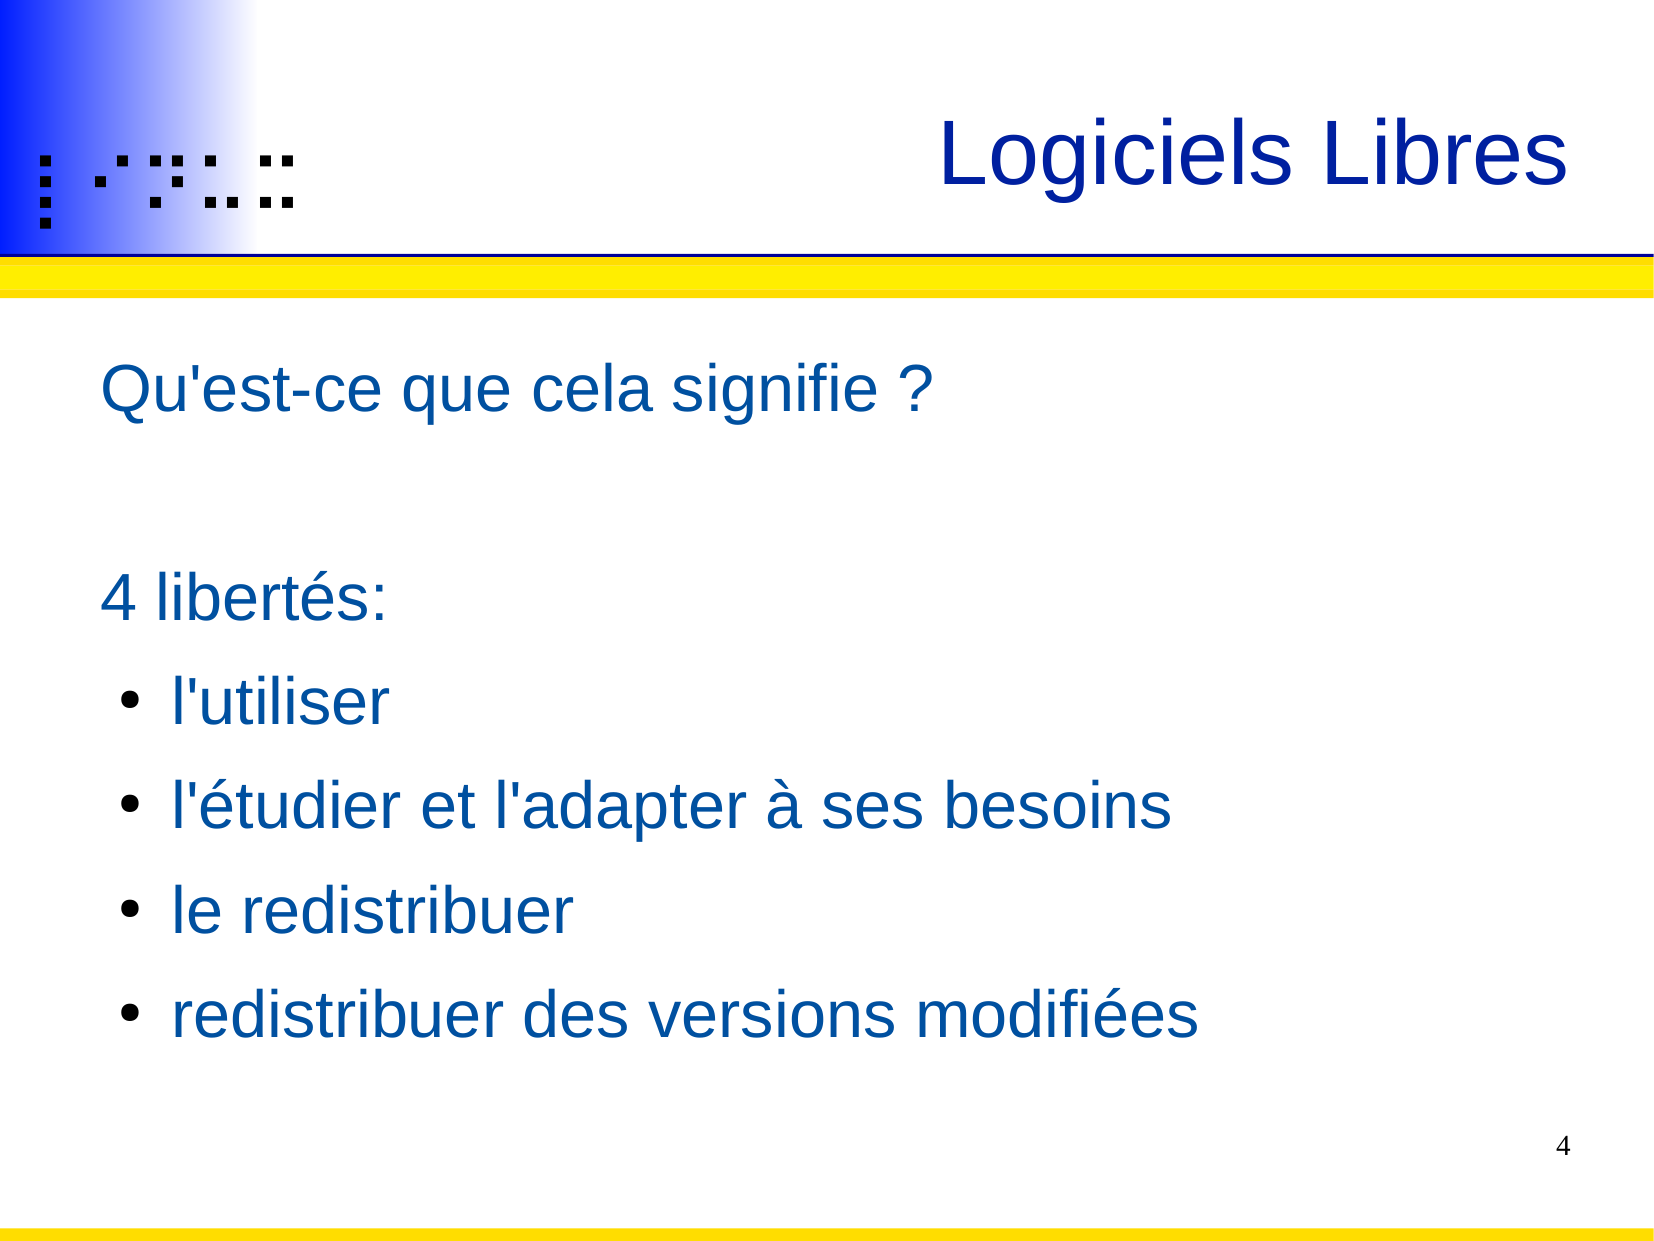

# Logiciels Libres
Qu'est-ce que cela signifie ?
4 libertés:
l'utiliser
l'étudier et l'adapter à ses besoins
le redistribuer
redistribuer des versions modifiées
4